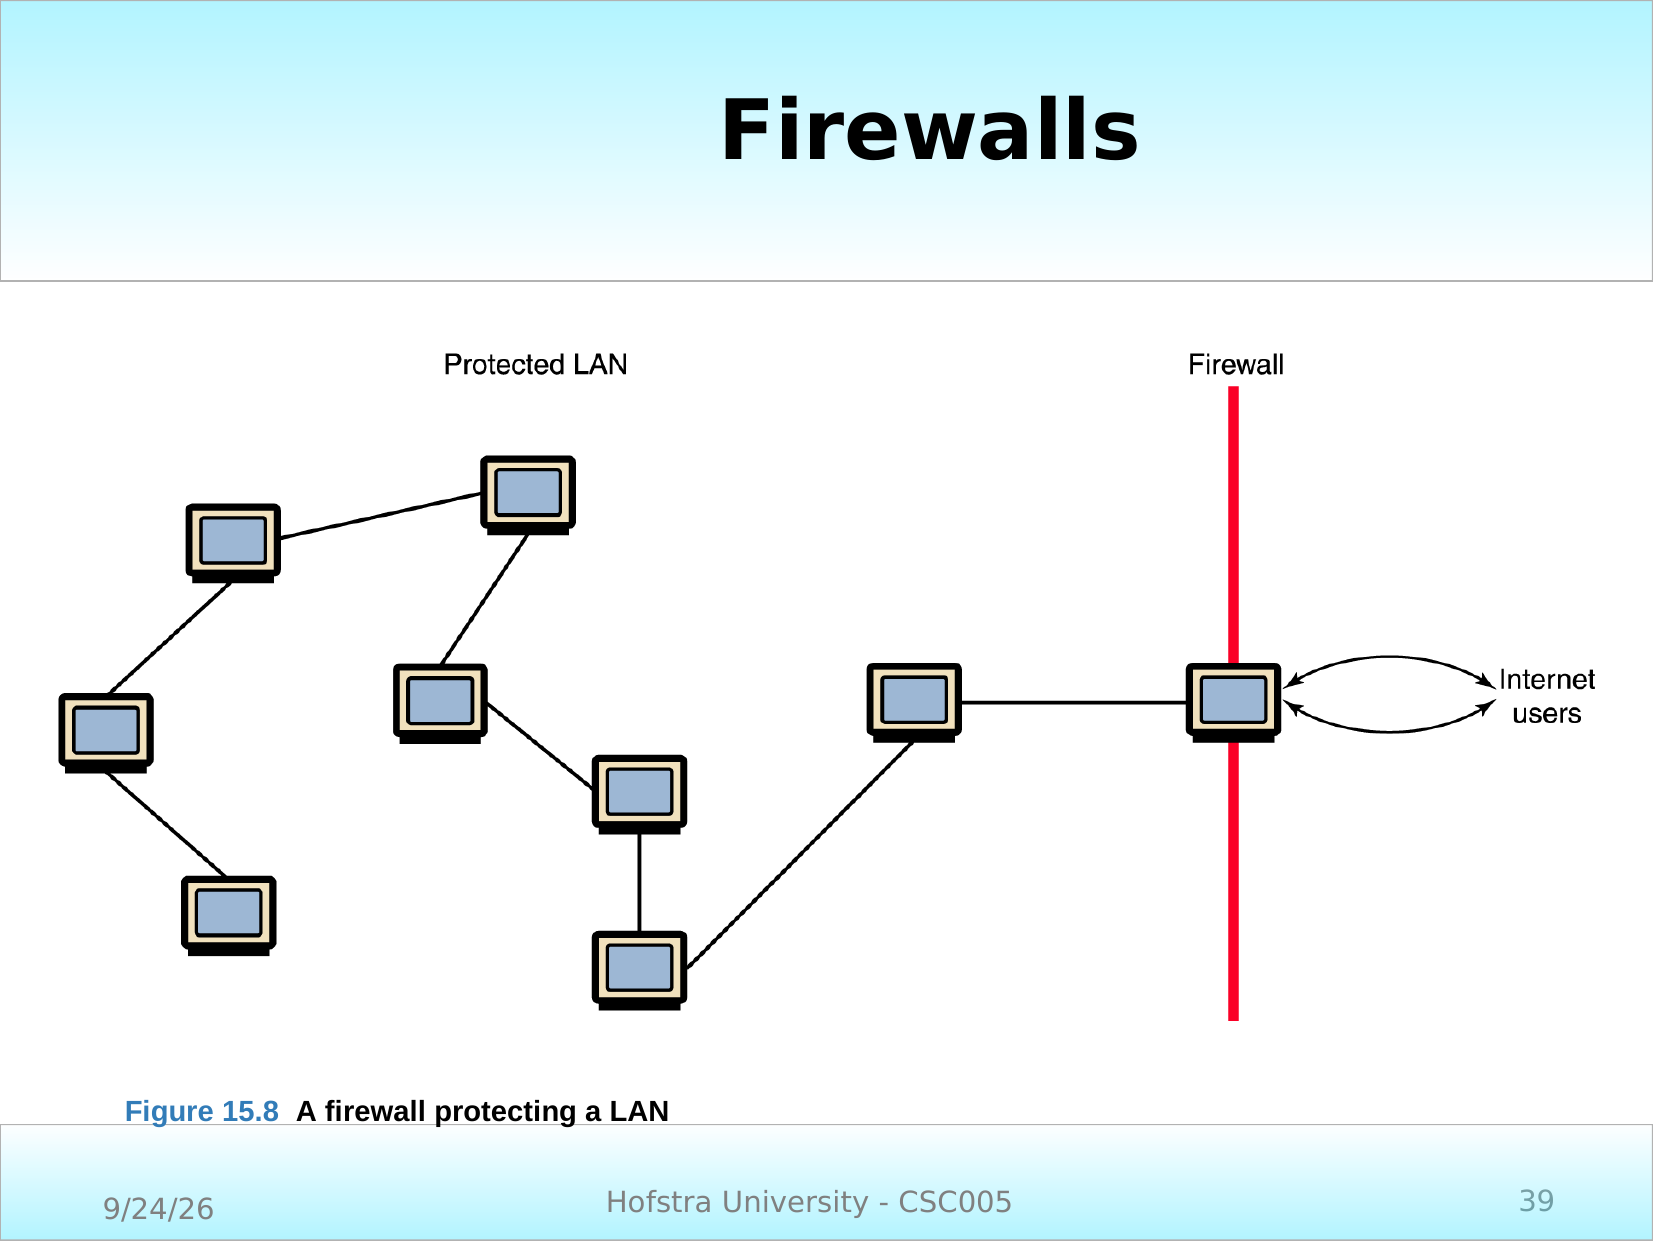

# Firewalls
Figure 15.8 A firewall protecting a LAN
39
Hofstra University - CSC005